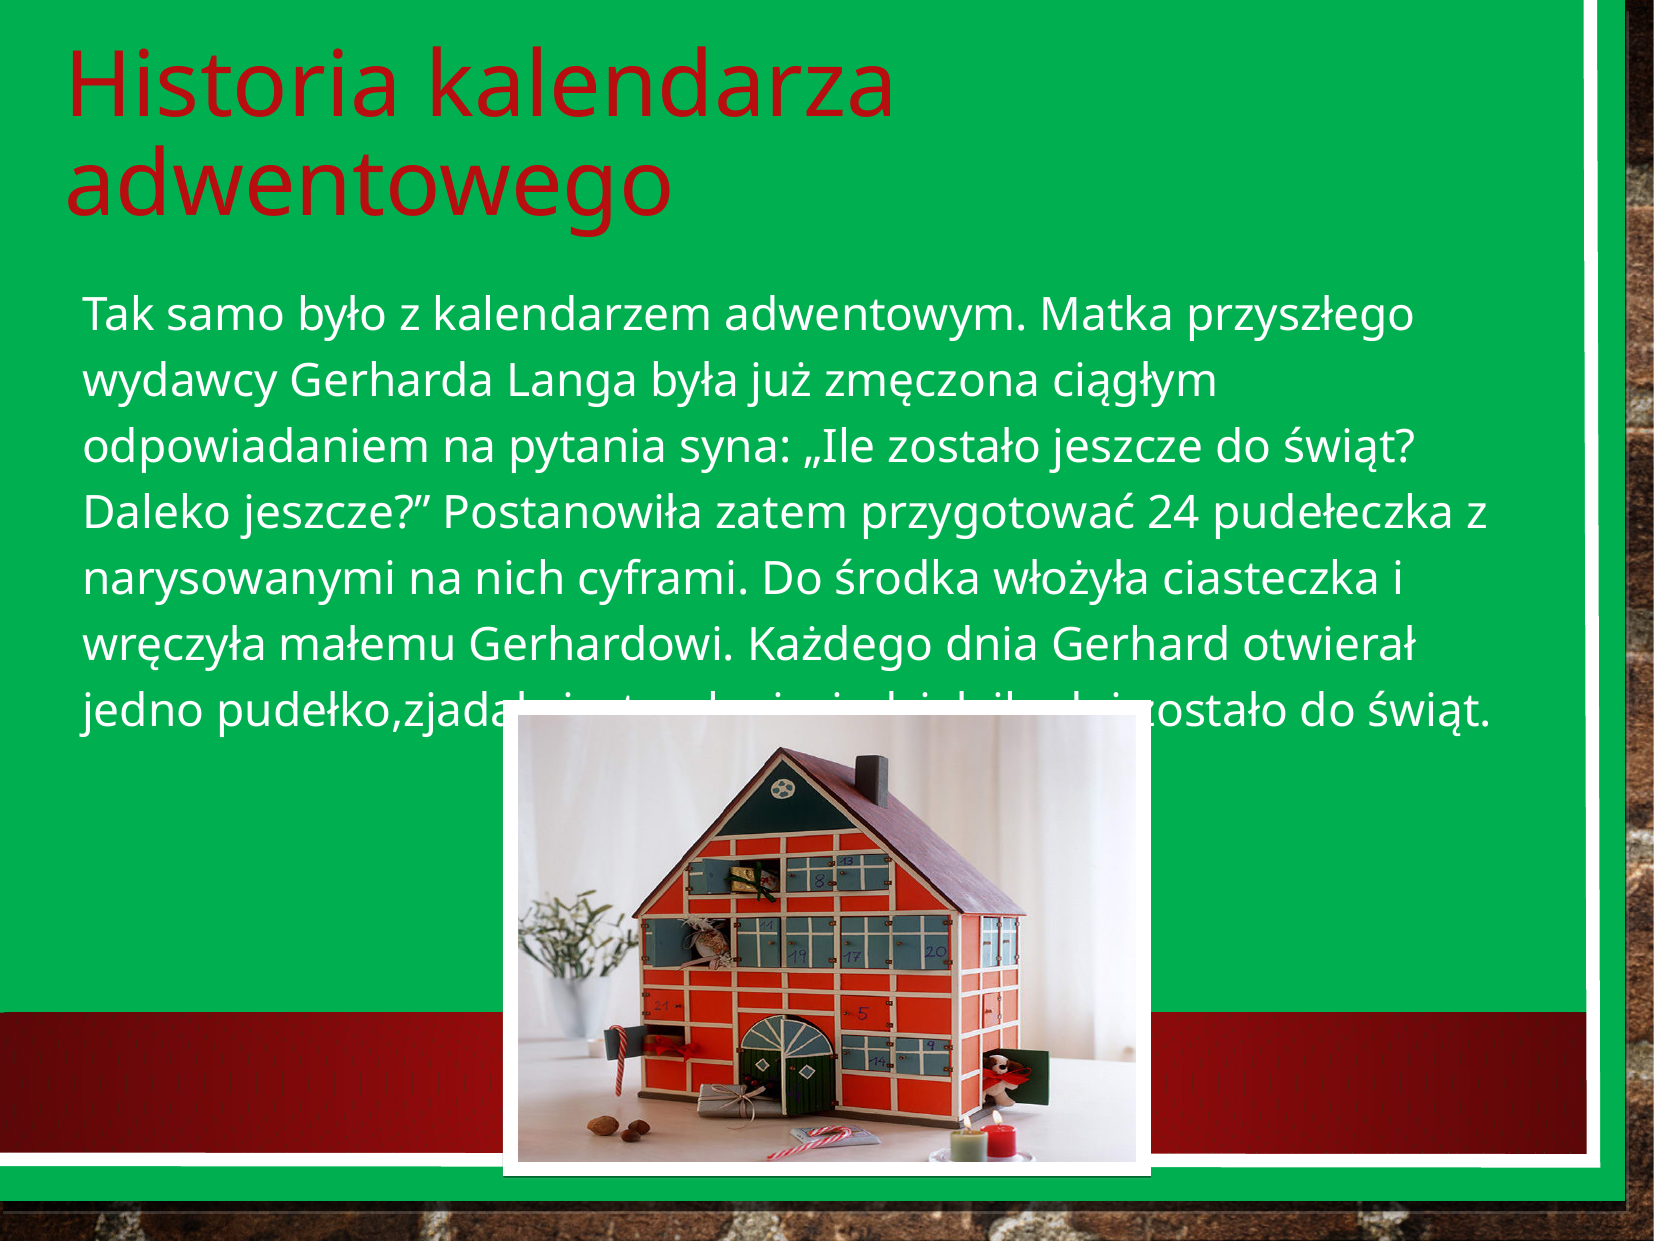

# Historia kalendarza adwentowego
Tak samo było z kalendarzem adwentowym. Matka przyszłego wydawcy Gerharda Langa była już zmęczona ciągłym odpowiadaniem na pytania syna: „Ile zostało jeszcze do świąt? Daleko jeszcze?” Postanowiła zatem przygotować 24 pudełeczka z narysowanymi na nich cyframi. Do środka włożyła ciasteczka i wręczyła małemu Gerhardowi. Każdego dnia Gerhard otwierał jedno pudełko,zjadał ciasteczko i wiedział, ile dni zostało do świąt.